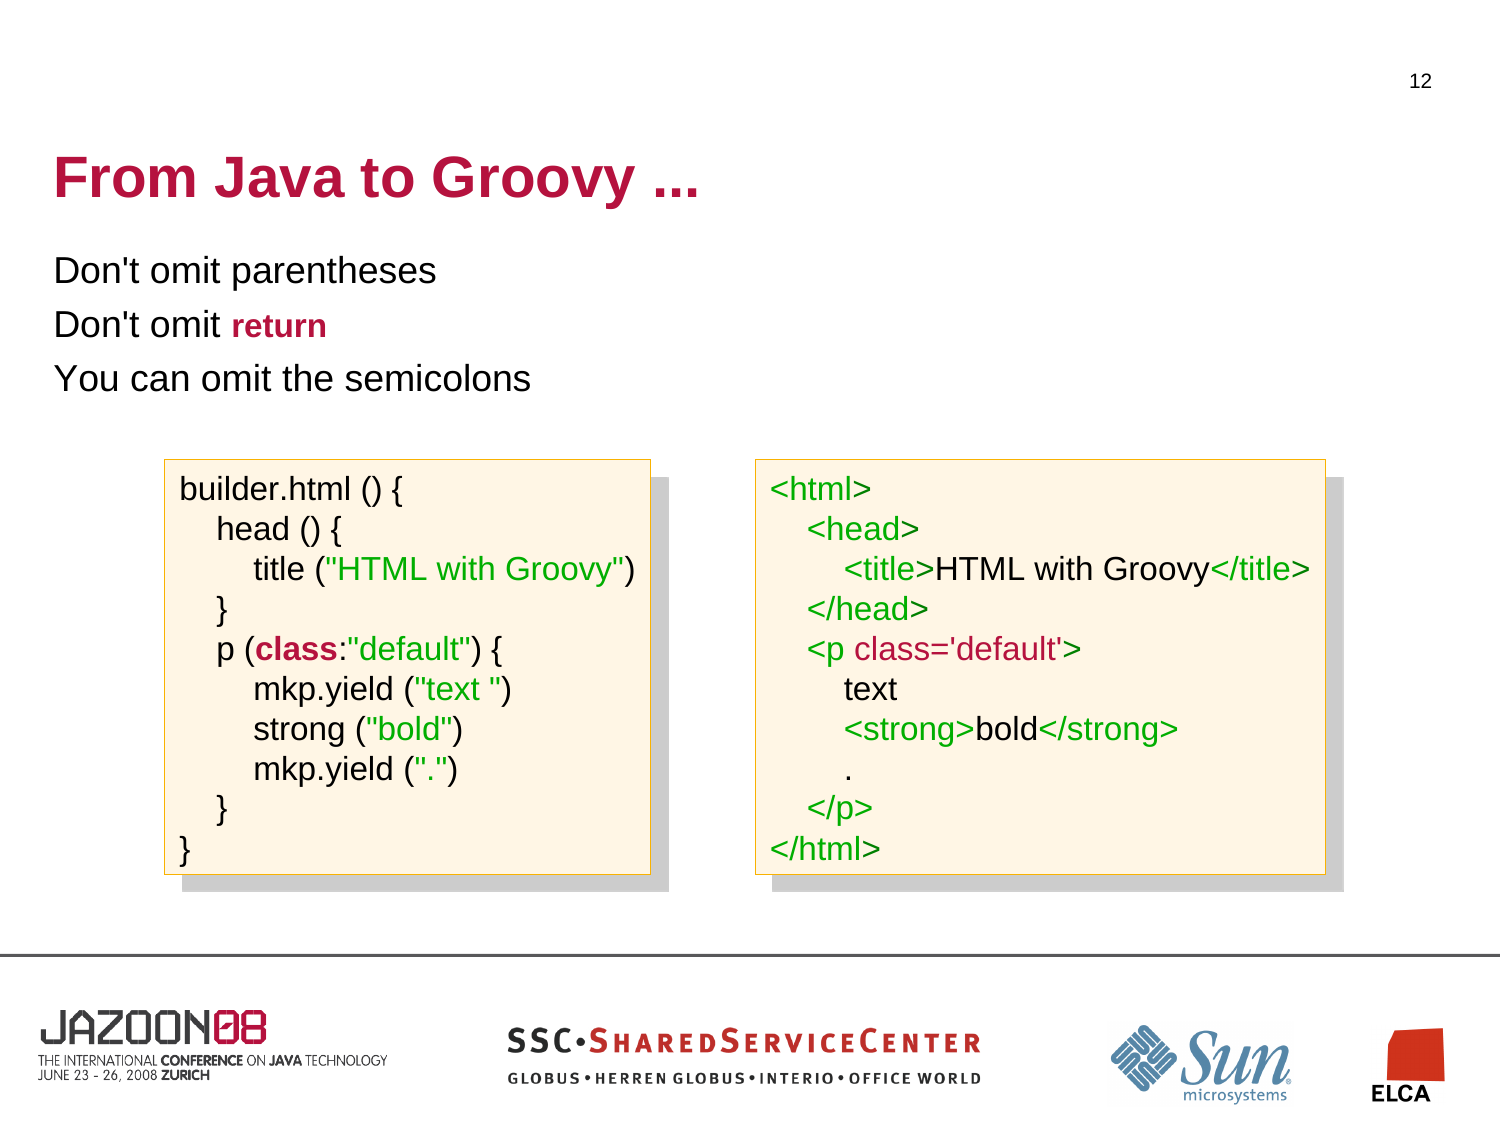

12
# From Java to Groovy ...
Don't omit parentheses
Don't omit return
You can omit the semicolons
builder.html () {
 head () {
 title ("HTML with Groovy")
 }
 p (class:"default") {
 mkp.yield ("text ")
 strong ("bold")
 mkp.yield (".")
 }
}
<html>
 <head>
 <title>HTML with Groovy</title>
 </head>
 <p class='default'>
 text
 <strong>bold</strong>
 .
 </p>
</html>